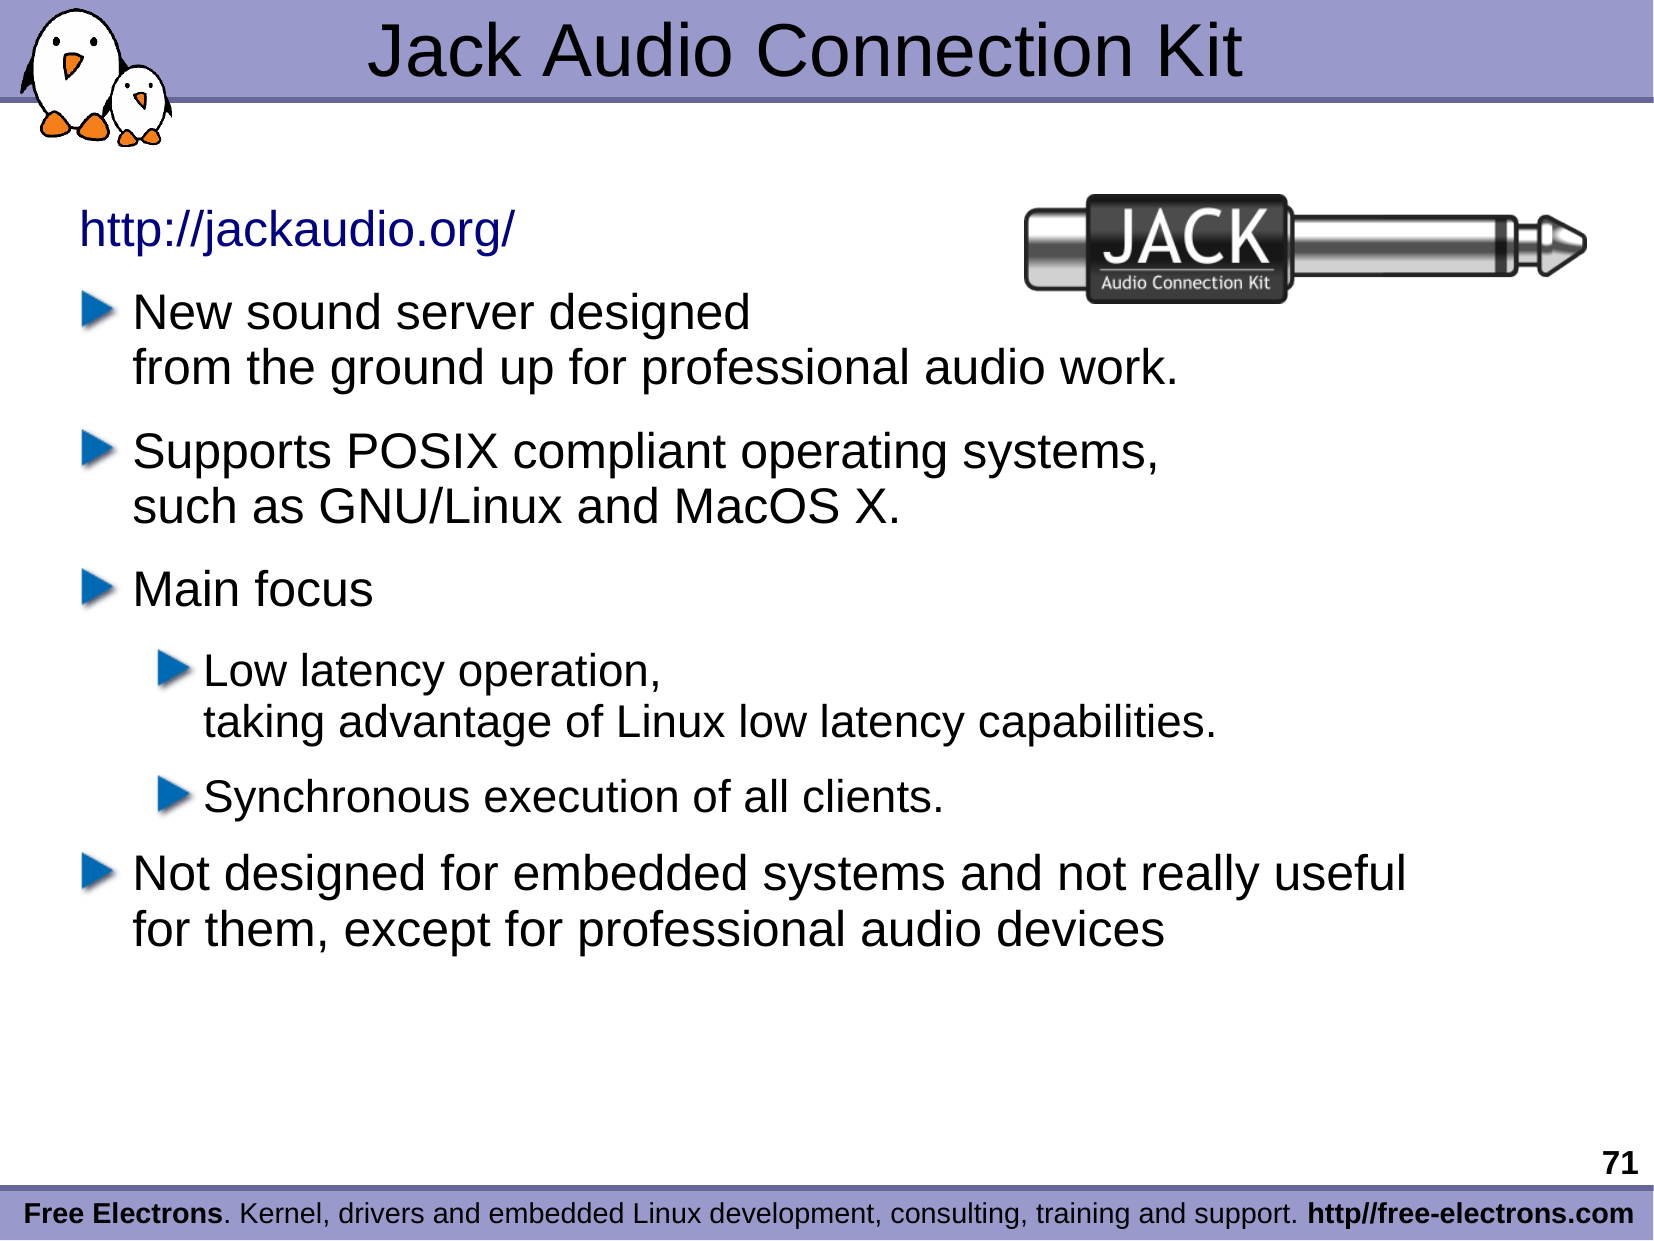

# Jack Audio Connection Kit
http://jackaudio.org/
New sound server designed
from the ground up for professional audio work.
Supports POSIX compliant operating systems,
such as GNU/Linux and MacOS X.
Main focus
Low latency operation,
taking advantage of Linux low latency capabilities.
Synchronous execution of all clients.
Not designed for embedded systems and not really useful for them, except for professional audio devices